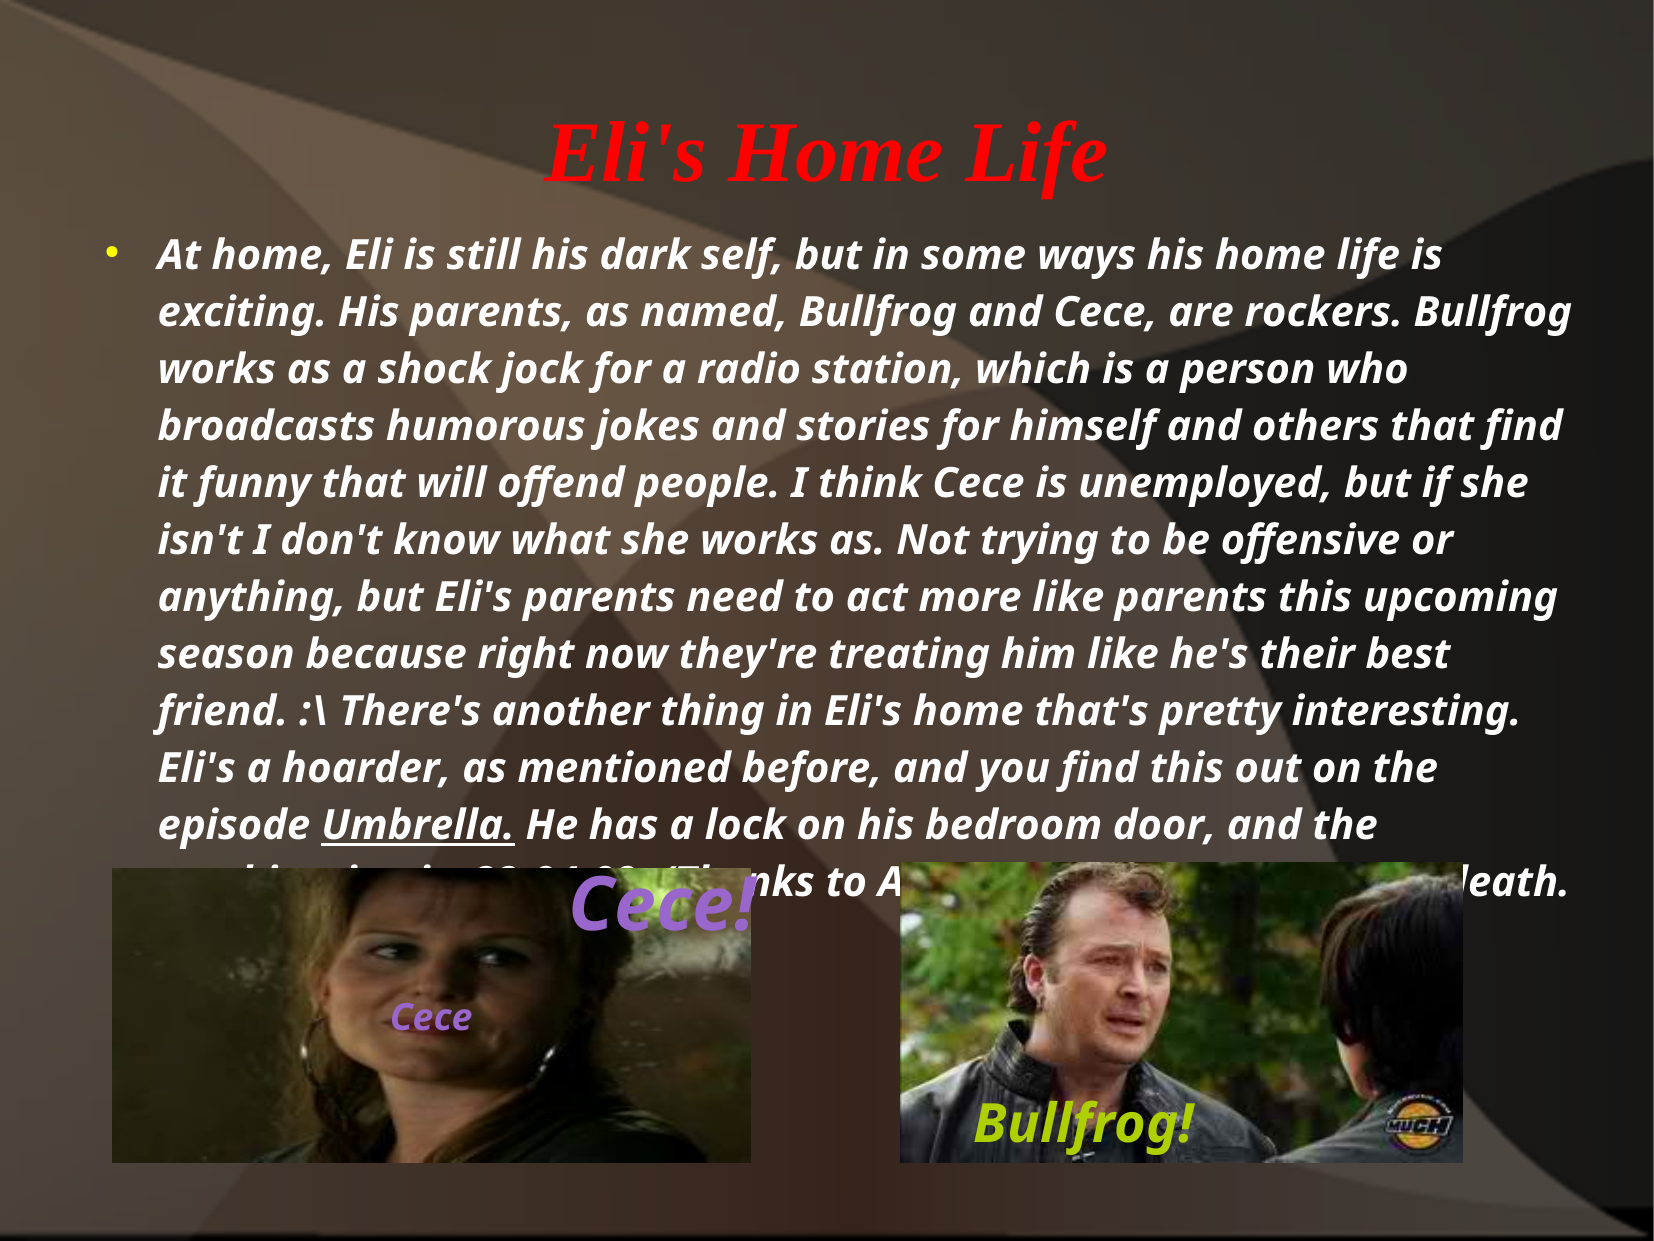

# Eli's Home Life
At home, Eli is still his dark self, but in some ways his home life is exciting. His parents, as named, Bullfrog and Cece, are rockers. Bullfrog works as a shock jock for a radio station, which is a person who broadcasts humorous jokes and stories for himself and others that find it funny that will offend people. I think Cece is unemployed, but if she isn't I don't know what she works as. Not trying to be offensive or anything, but Eli's parents need to act more like parents this upcoming season because right now they're treating him like he's their best friend. :\ There's another thing in Eli's home that's pretty interesting. Eli's a hoarder, as mentioned before, and you find this out on the episode Umbrella. He has a lock on his bedroom door, and the combination is: 22-04-09. (Thanks to Adam!=D) The date of Julia's death.
Cece!
Cece
Bullfrog!